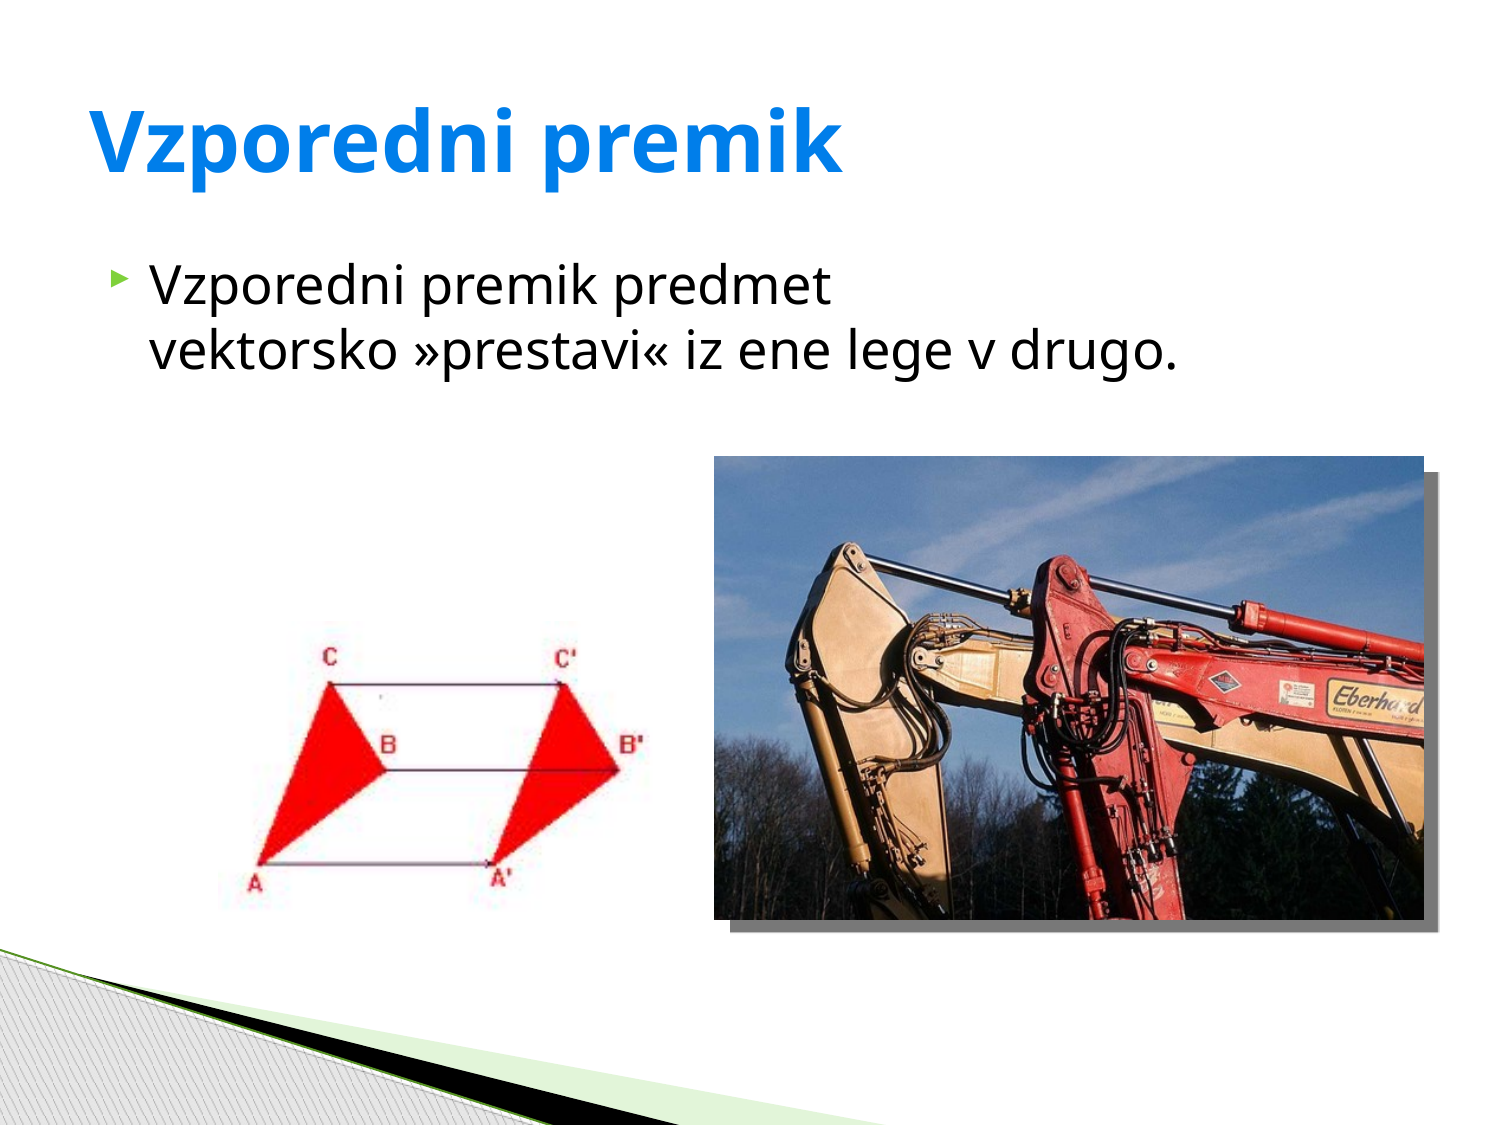

Vzporedni premik
# Vzporedni premik predmet vektorsko »prestavi« iz ene lege v drugo.